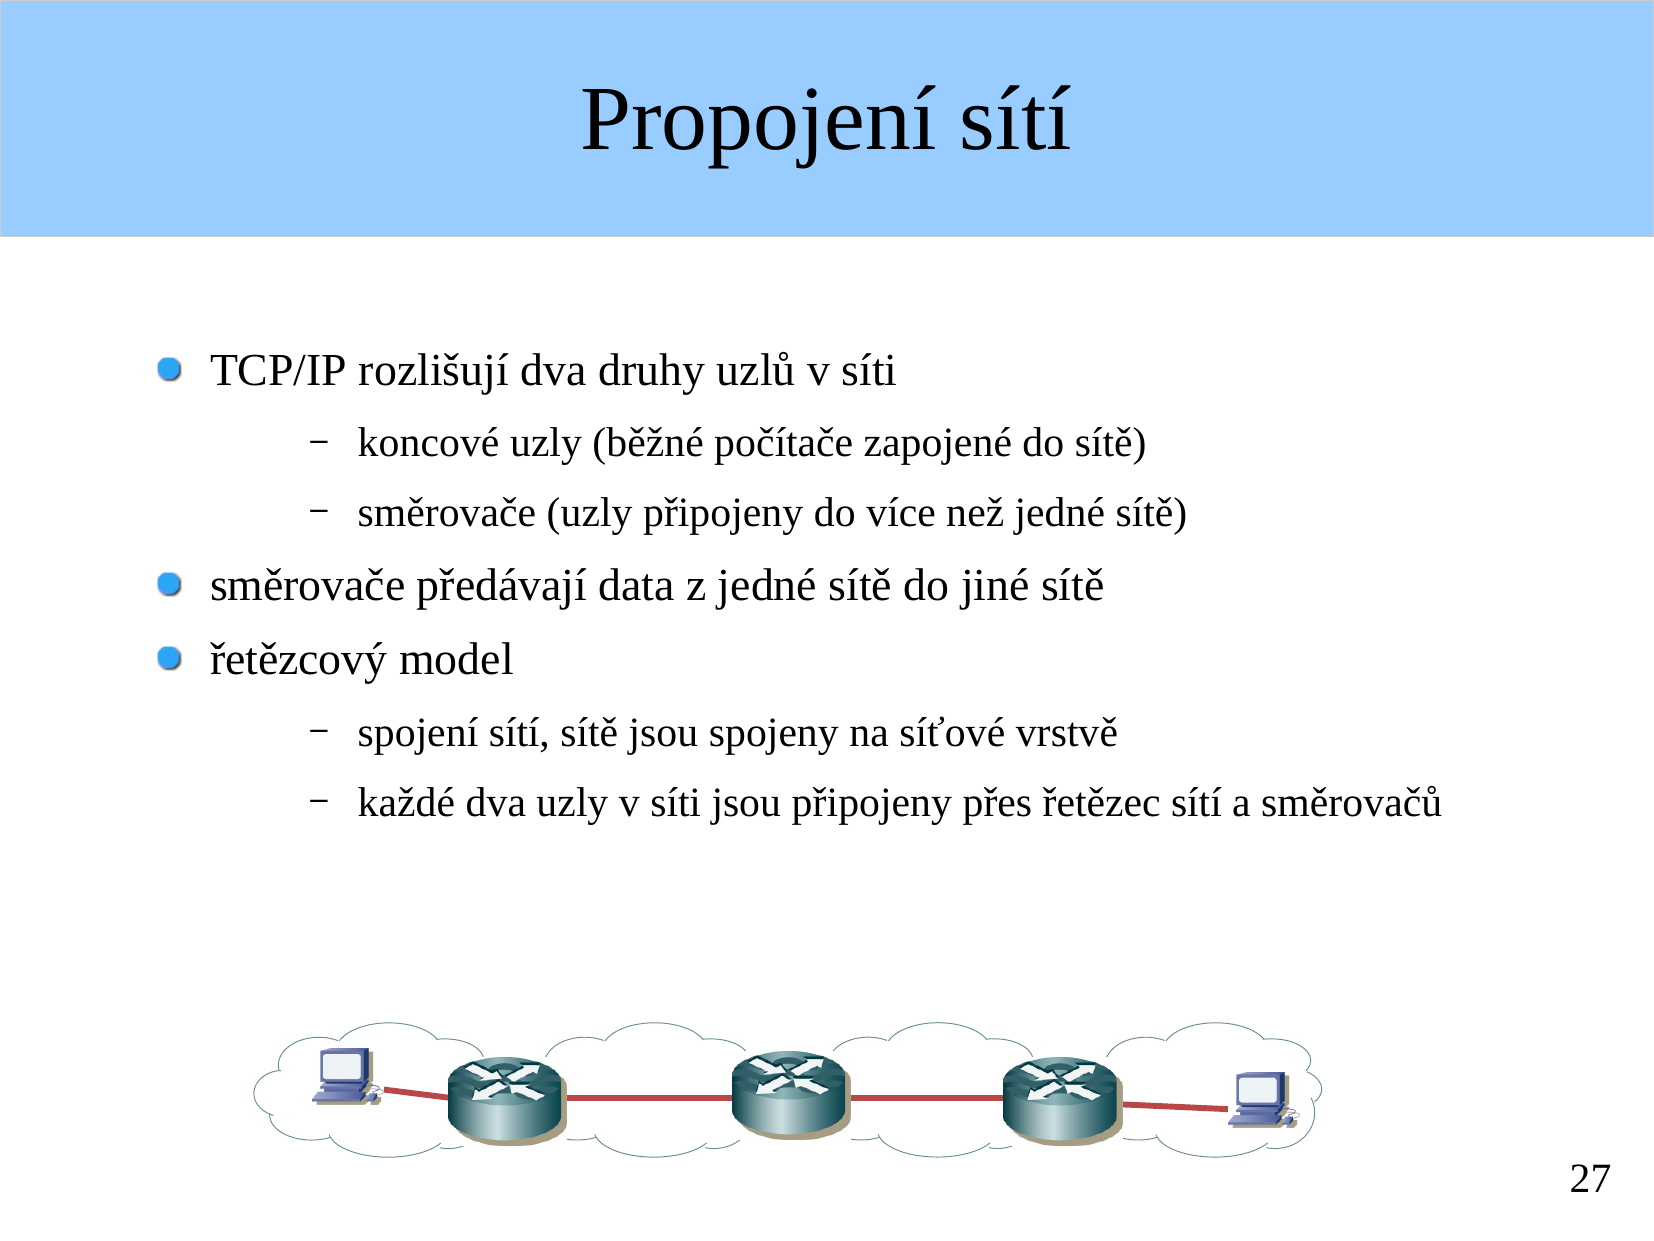

# Propojení sítí
TCP/IP rozlišují dva druhy uzlů v síti
koncové uzly (běžné počítače zapojené do sítě)
směrovače (uzly připojeny do více než jedné sítě)
směrovače předávají data z jedné sítě do jiné sítě
řetězcový model
spojení sítí, sítě jsou spojeny na síťové vrstvě
každé dva uzly v síti jsou připojeny přes řetězec sítí a směrovačů